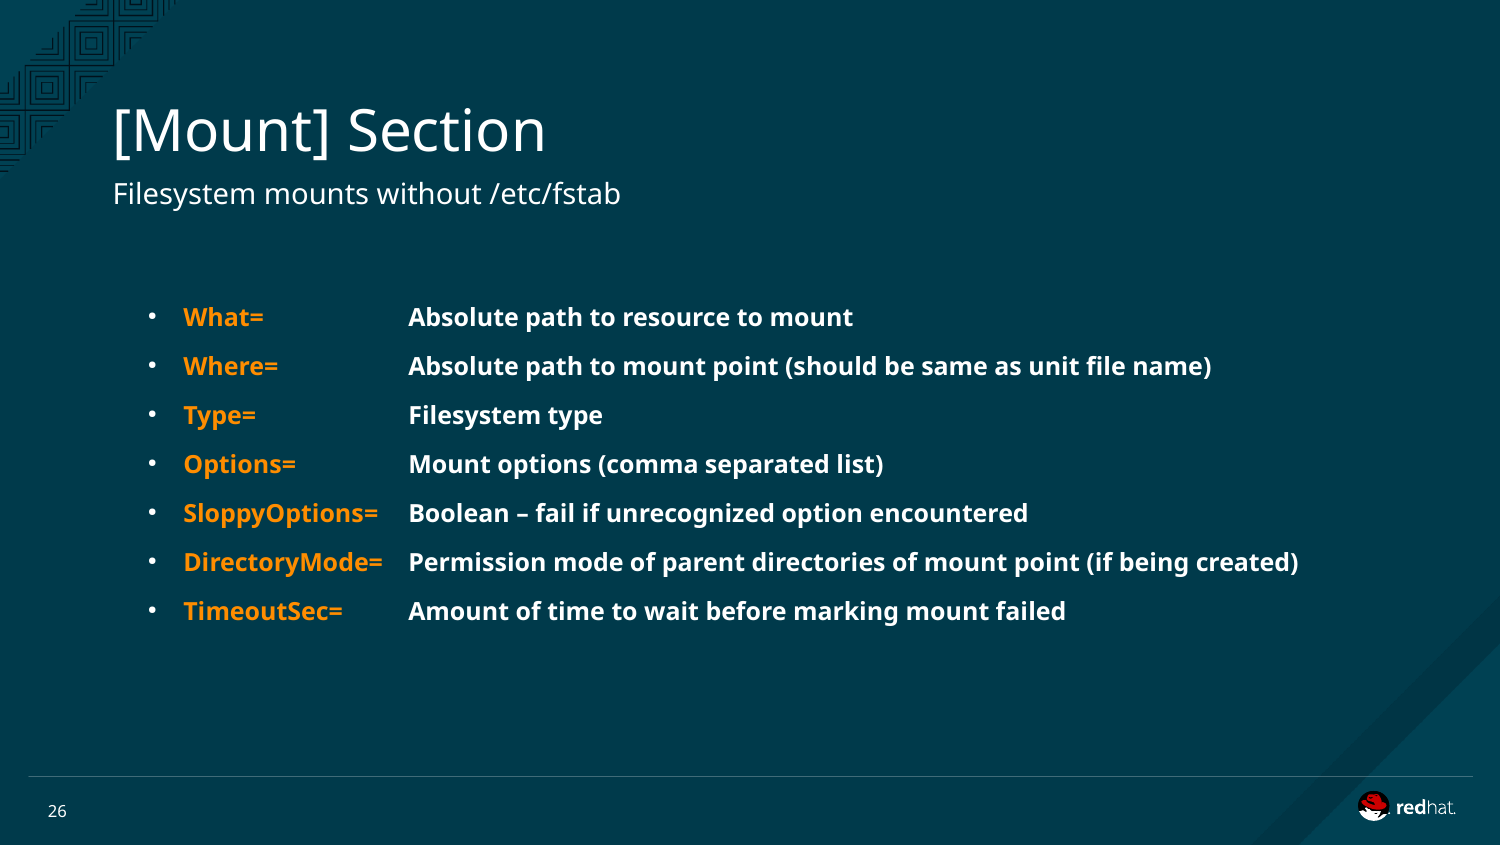

# [Mount] Section
Filesystem mounts without /etc/fstab
What=		Absolute path to resource to mount
Where=		Absolute path to mount point (should be same as unit file name)
Type=			Filesystem type
Options=		Mount options (comma separated list)
SloppyOptions=	Boolean – fail if unrecognized option encountered
DirectoryMode=	Permission mode of parent directories of mount point (if being created)
TimeoutSec=	Amount of time to wait before marking mount failed
26